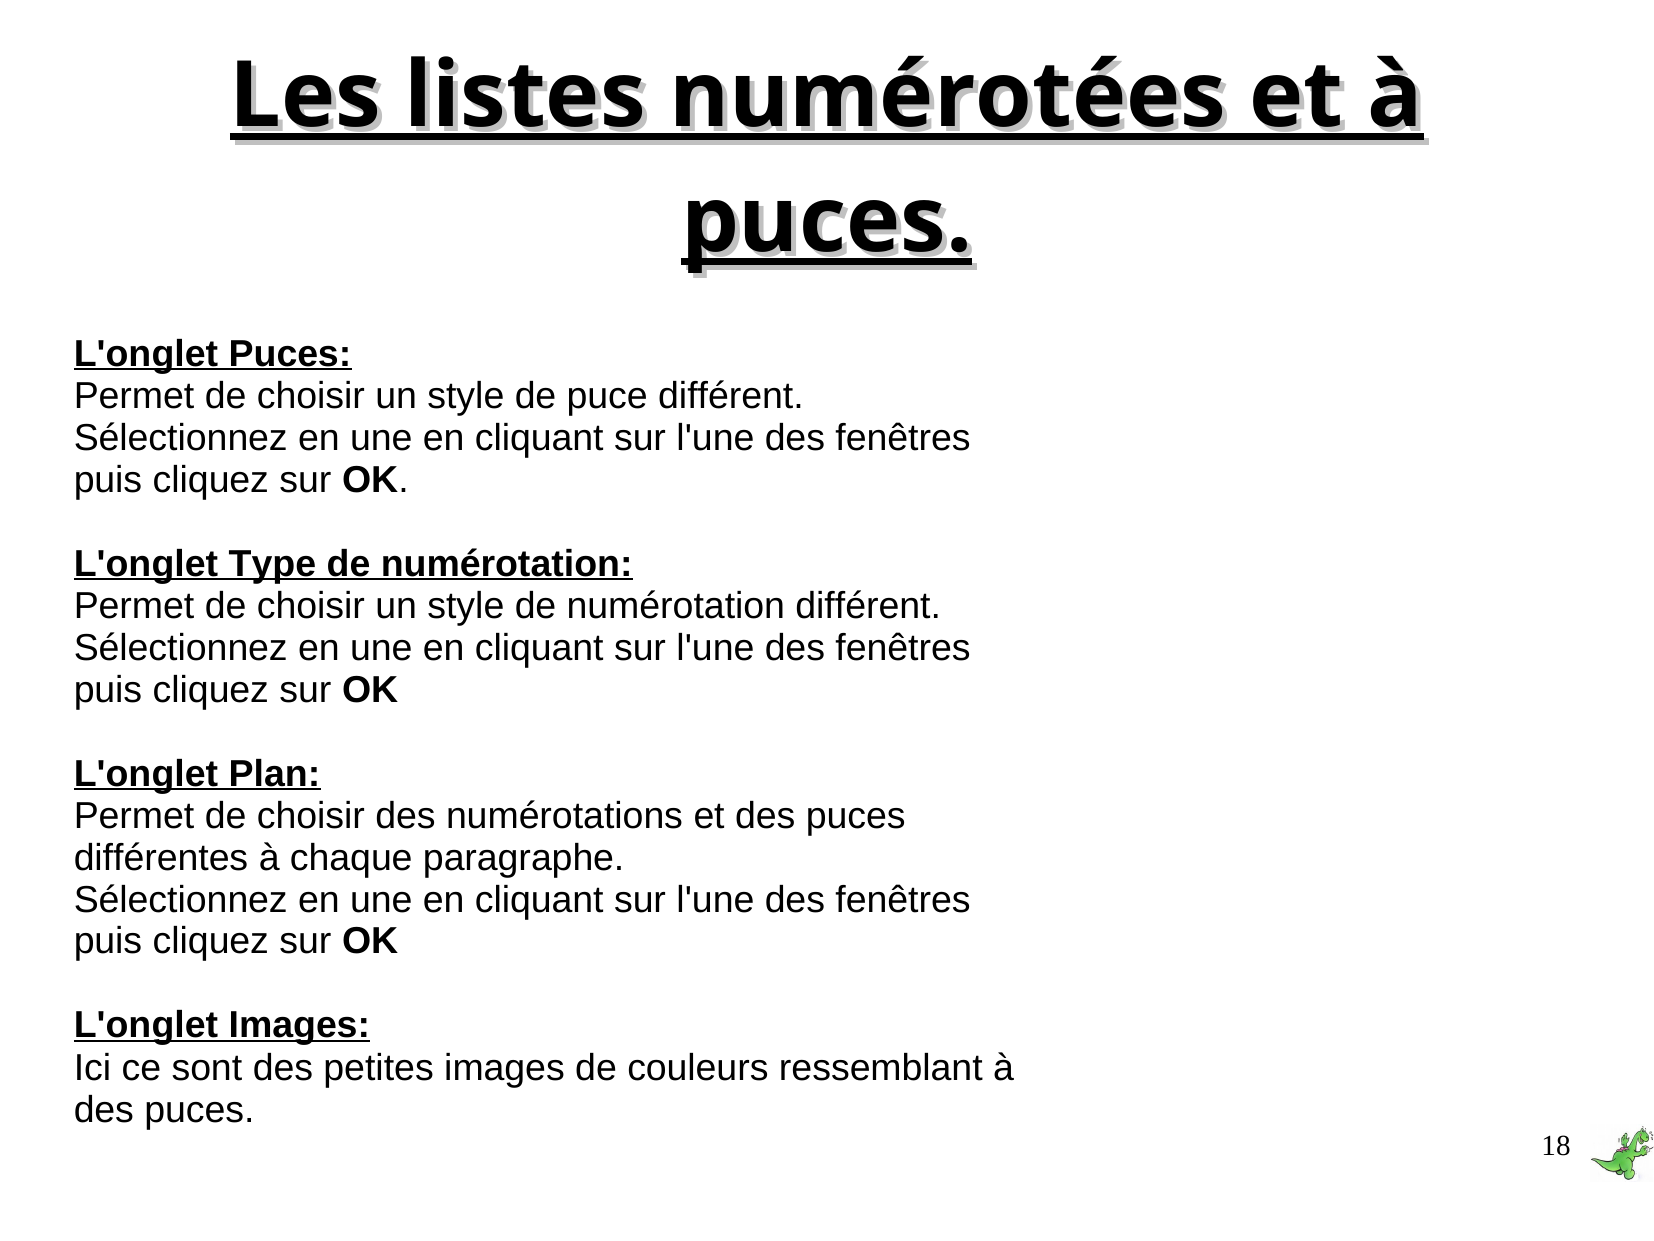

# Les listes numérotées et à puces.
L'onglet Puces:
Permet de choisir un style de puce différent. Sélectionnez en une en cliquant sur l'une des fenêtres puis cliquez sur OK.
L'onglet Type de numérotation:
Permet de choisir un style de numérotation différent.
Sélectionnez en une en cliquant sur l'une des fenêtres puis cliquez sur OK
L'onglet Plan:
Permet de choisir des numérotations et des puces différentes à chaque paragraphe.
Sélectionnez en une en cliquant sur l'une des fenêtres puis cliquez sur OK
L'onglet Images:
Ici ce sont des petites images de couleurs ressemblant à des puces.
18